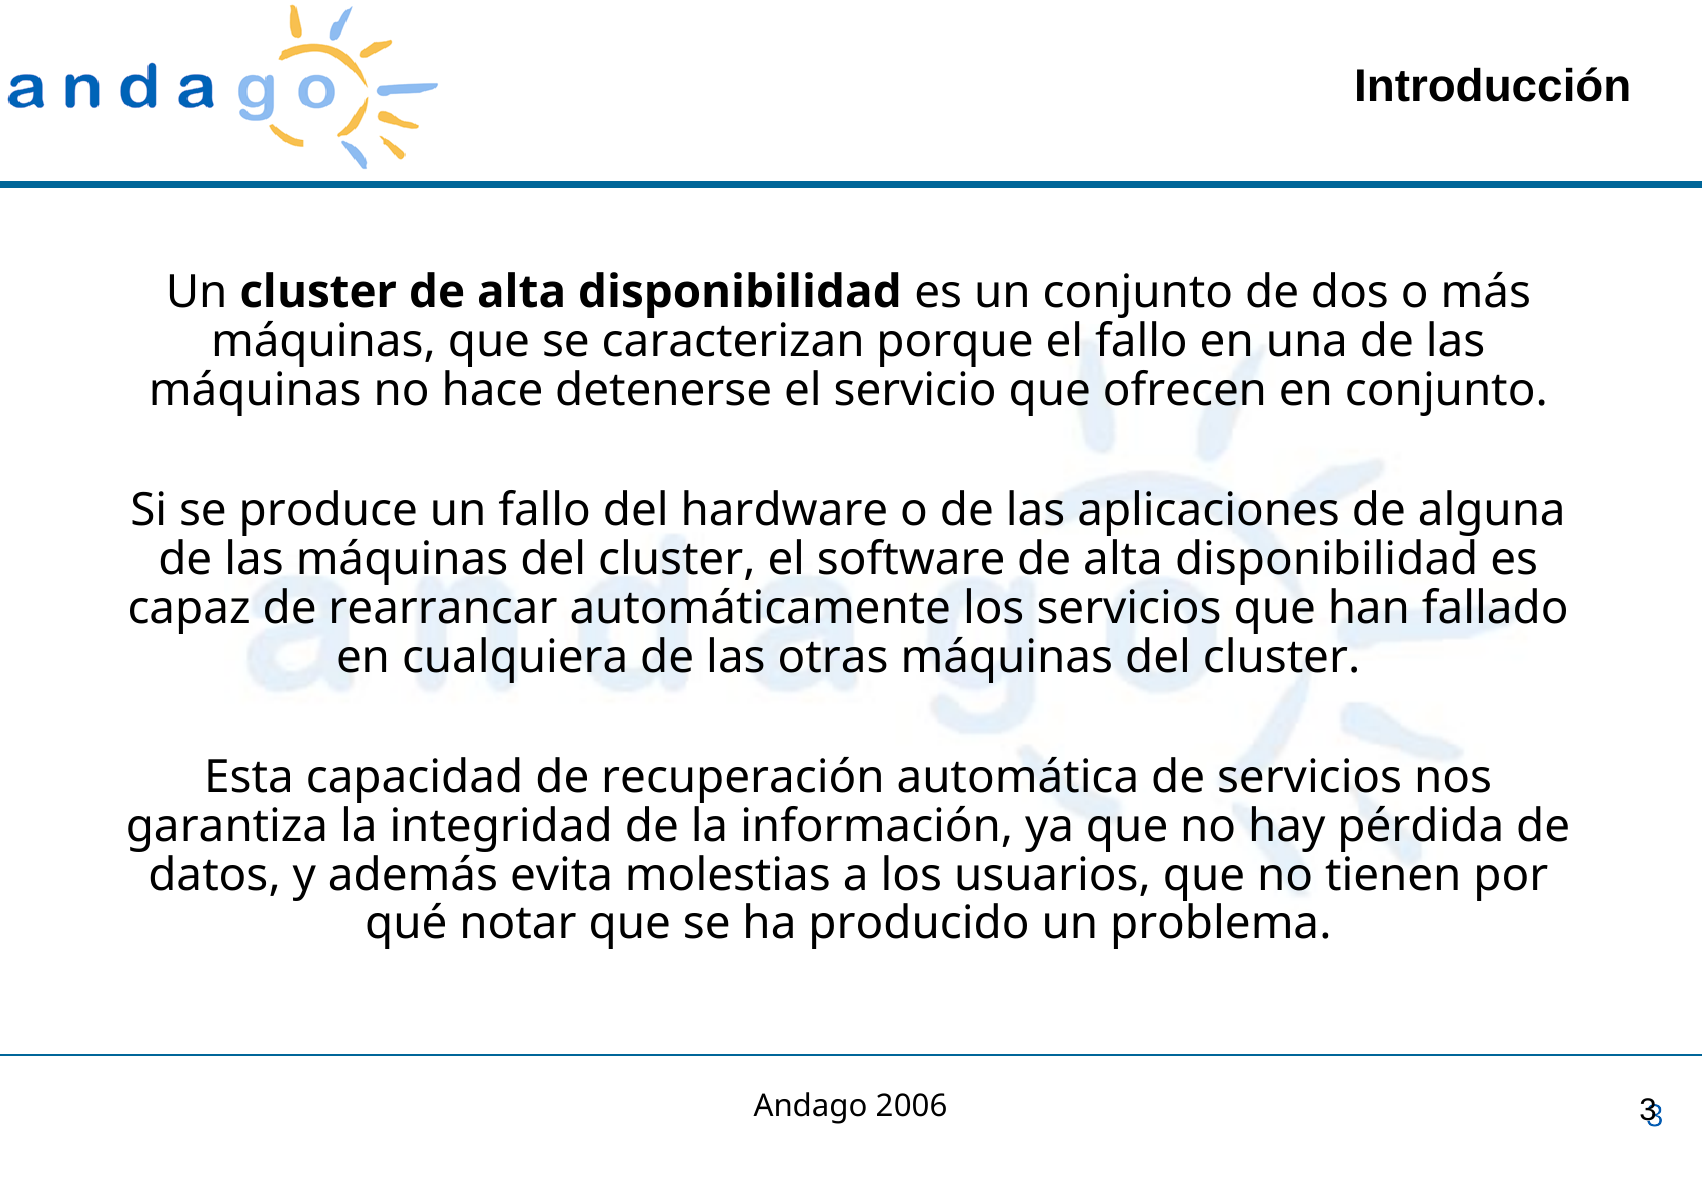

# Introducción
Un cluster de alta disponibilidad es un conjunto de dos o más máquinas, que se caracterizan porque el fallo en una de las máquinas no hace detenerse el servicio que ofrecen en conjunto.
Si se produce un fallo del hardware o de las aplicaciones de alguna de las máquinas del cluster, el software de alta disponibilidad es capaz de rearrancar automáticamente los servicios que han fallado en cualquiera de las otras máquinas del cluster.
Esta capacidad de recuperación automática de servicios nos garantiza la integridad de la información, ya que no hay pérdida de datos, y además evita molestias a los usuarios, que no tienen por qué notar que se ha producido un problema.